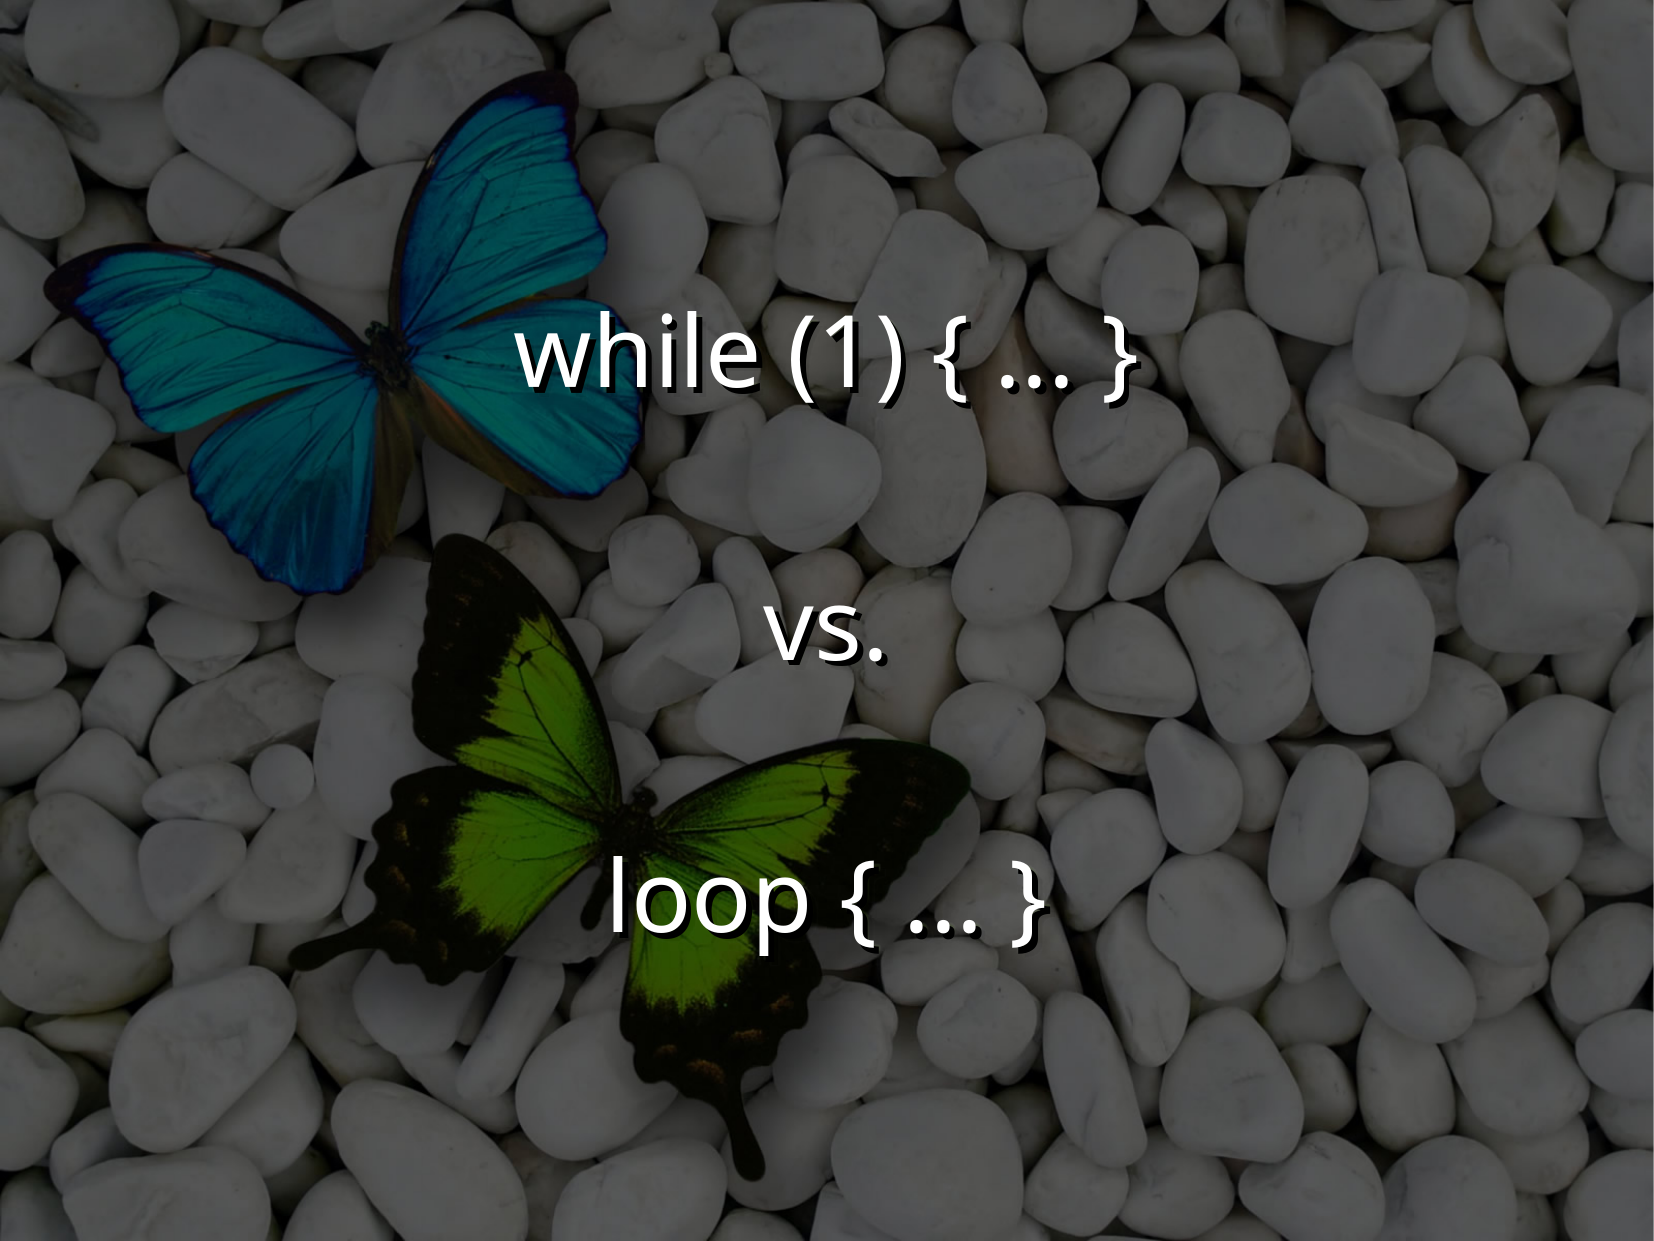

#
while (1) { ... }
vs.
loop { ... }